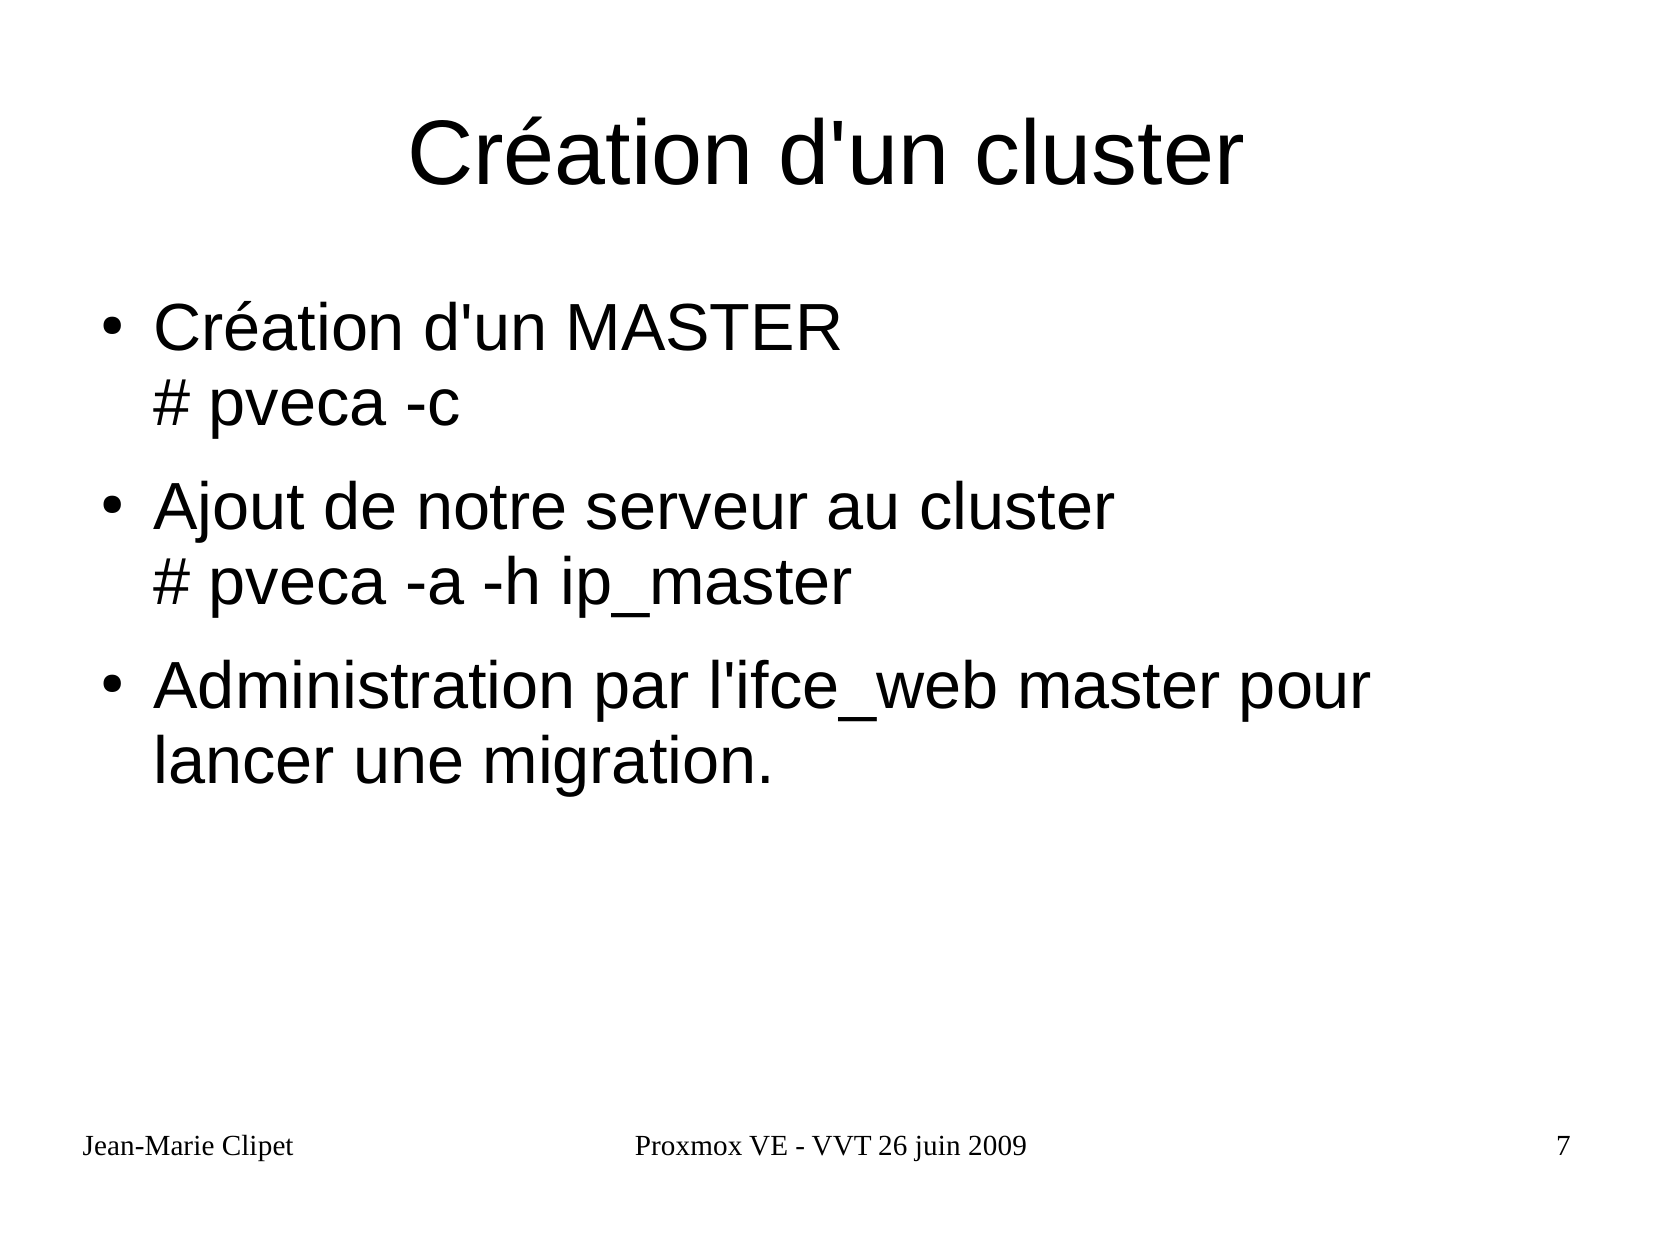

# Création d'un cluster
Création d'un MASTER
# pveca -c
Ajout de notre serveur au cluster
# pveca -a -h ip_master
Administration par l'ifce_web master pour lancer une migration.
Jean-Marie Clipet
 Proxmox VE - VVT 26 juin 2009
7